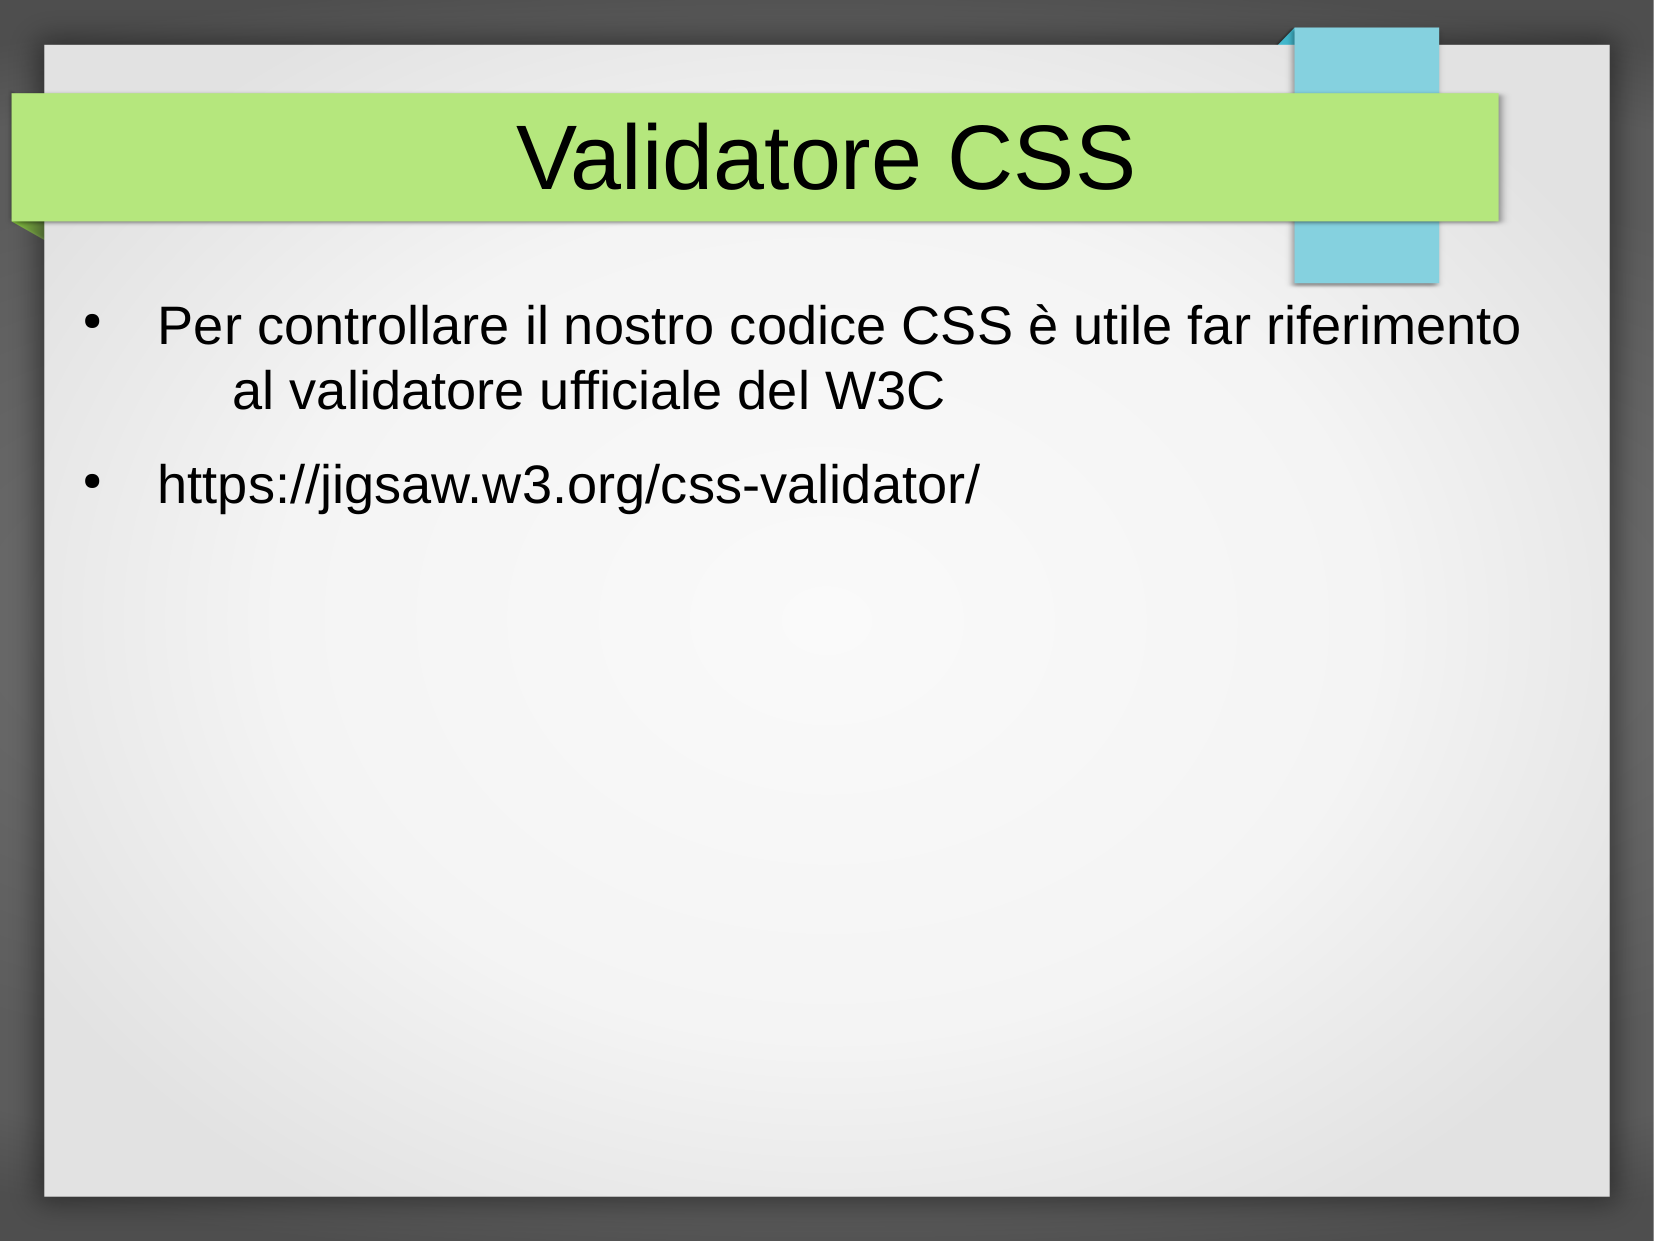

# Validatore CSS
Per controllare il nostro codice CSS è utile far riferimento al validatore ufficiale del W3C
https://jigsaw.w3.org/css-validator/